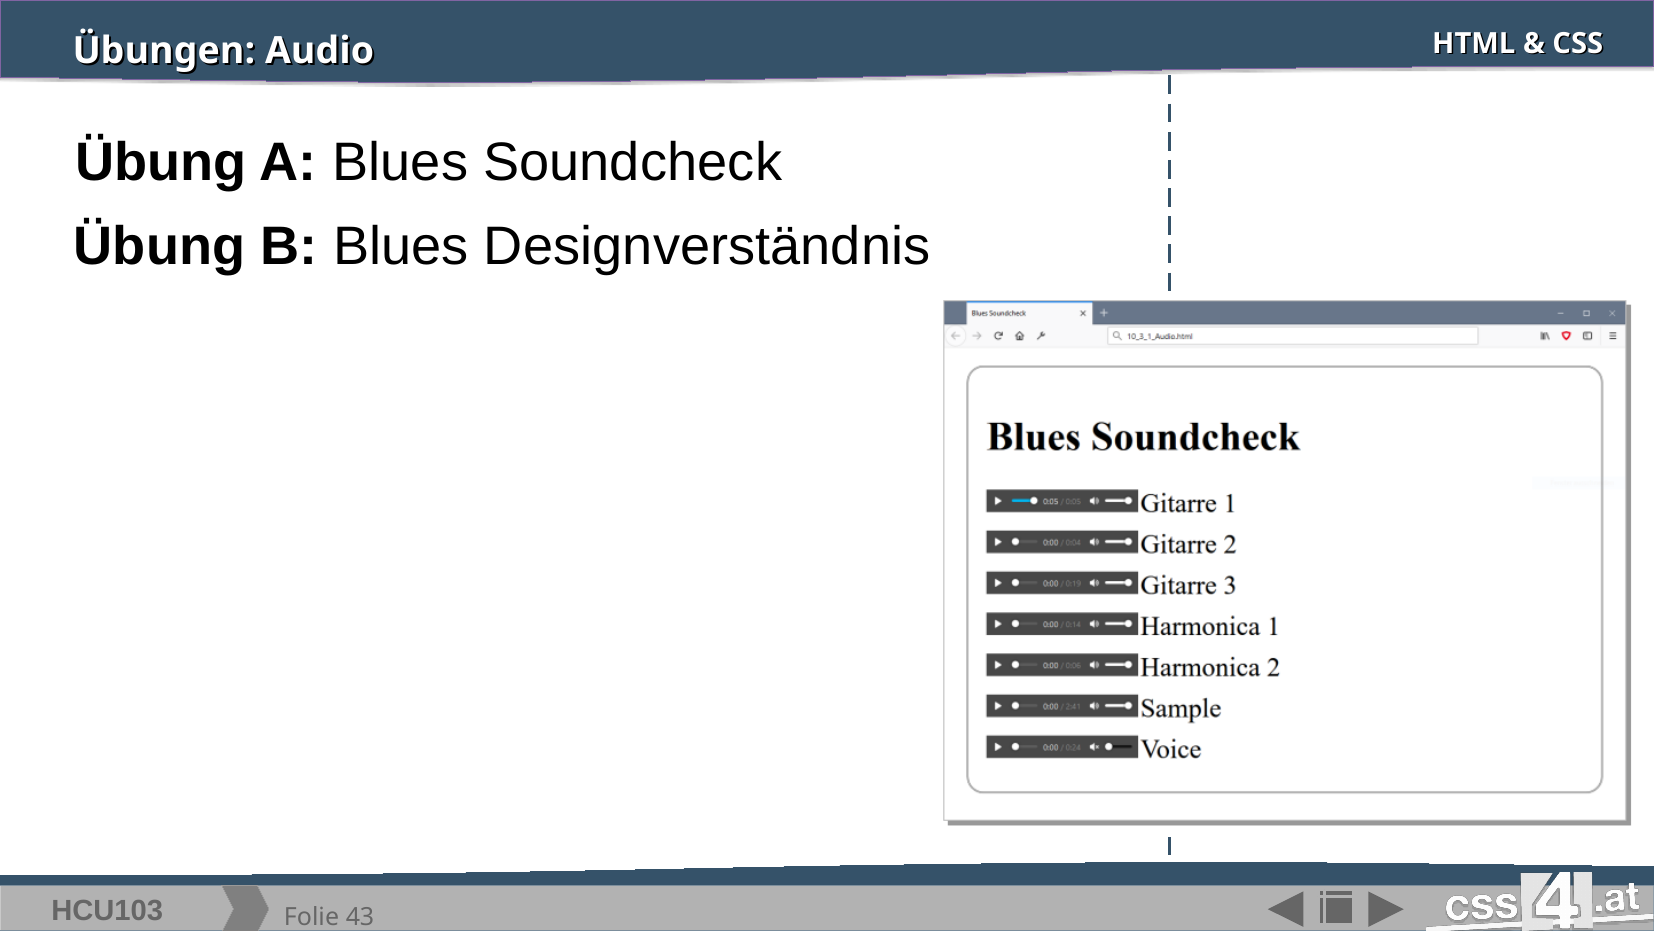

HTML & CSS
Übungen: Audio
Übung A: Blues Soundcheck
Übung B: Blues Designverständnis
HCU103
Folie